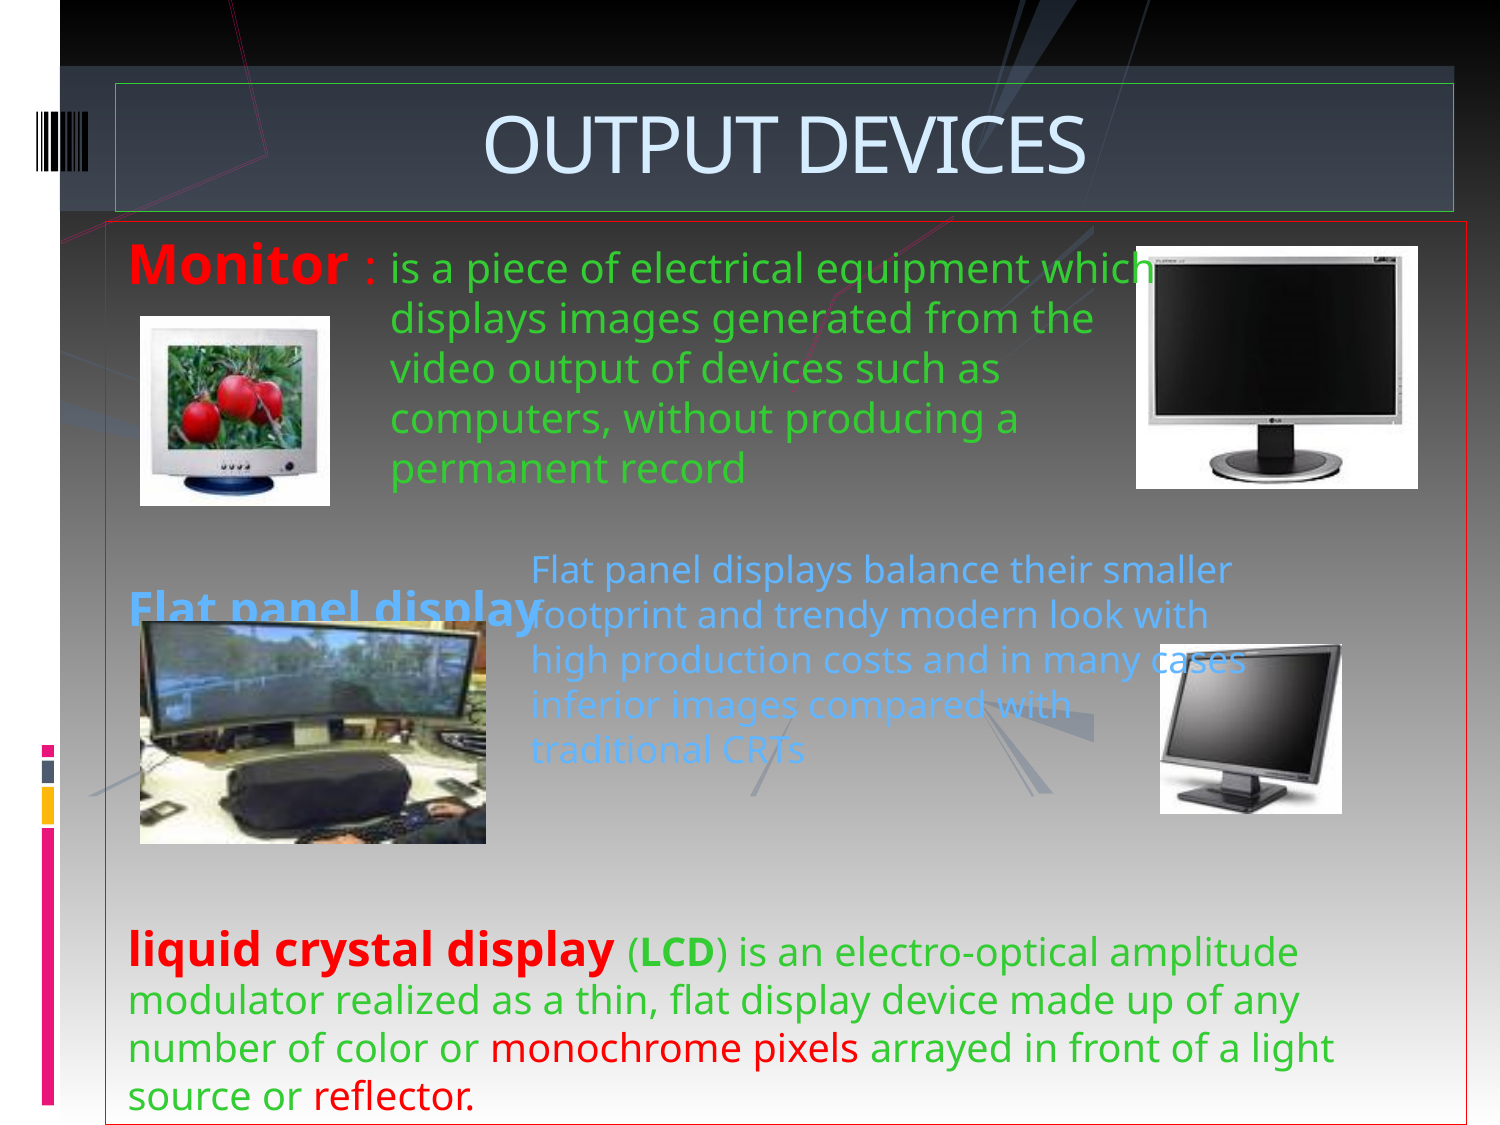

OUTPUT DEVICES
# Monitor :
Flat panel display
liquid crystal display (LCD) is an electro-optical amplitude modulator realized as a thin, flat display device made up of any number of color or monochrome pixels arrayed in front of a light source or reflector.
is a piece of electrical equipment which displays images generated from the video output of devices such as computers, without producing a permanent record
Flat panel displays balance their smaller footprint and trendy modern look with high production costs and in many cases inferior images compared with traditional CRTs